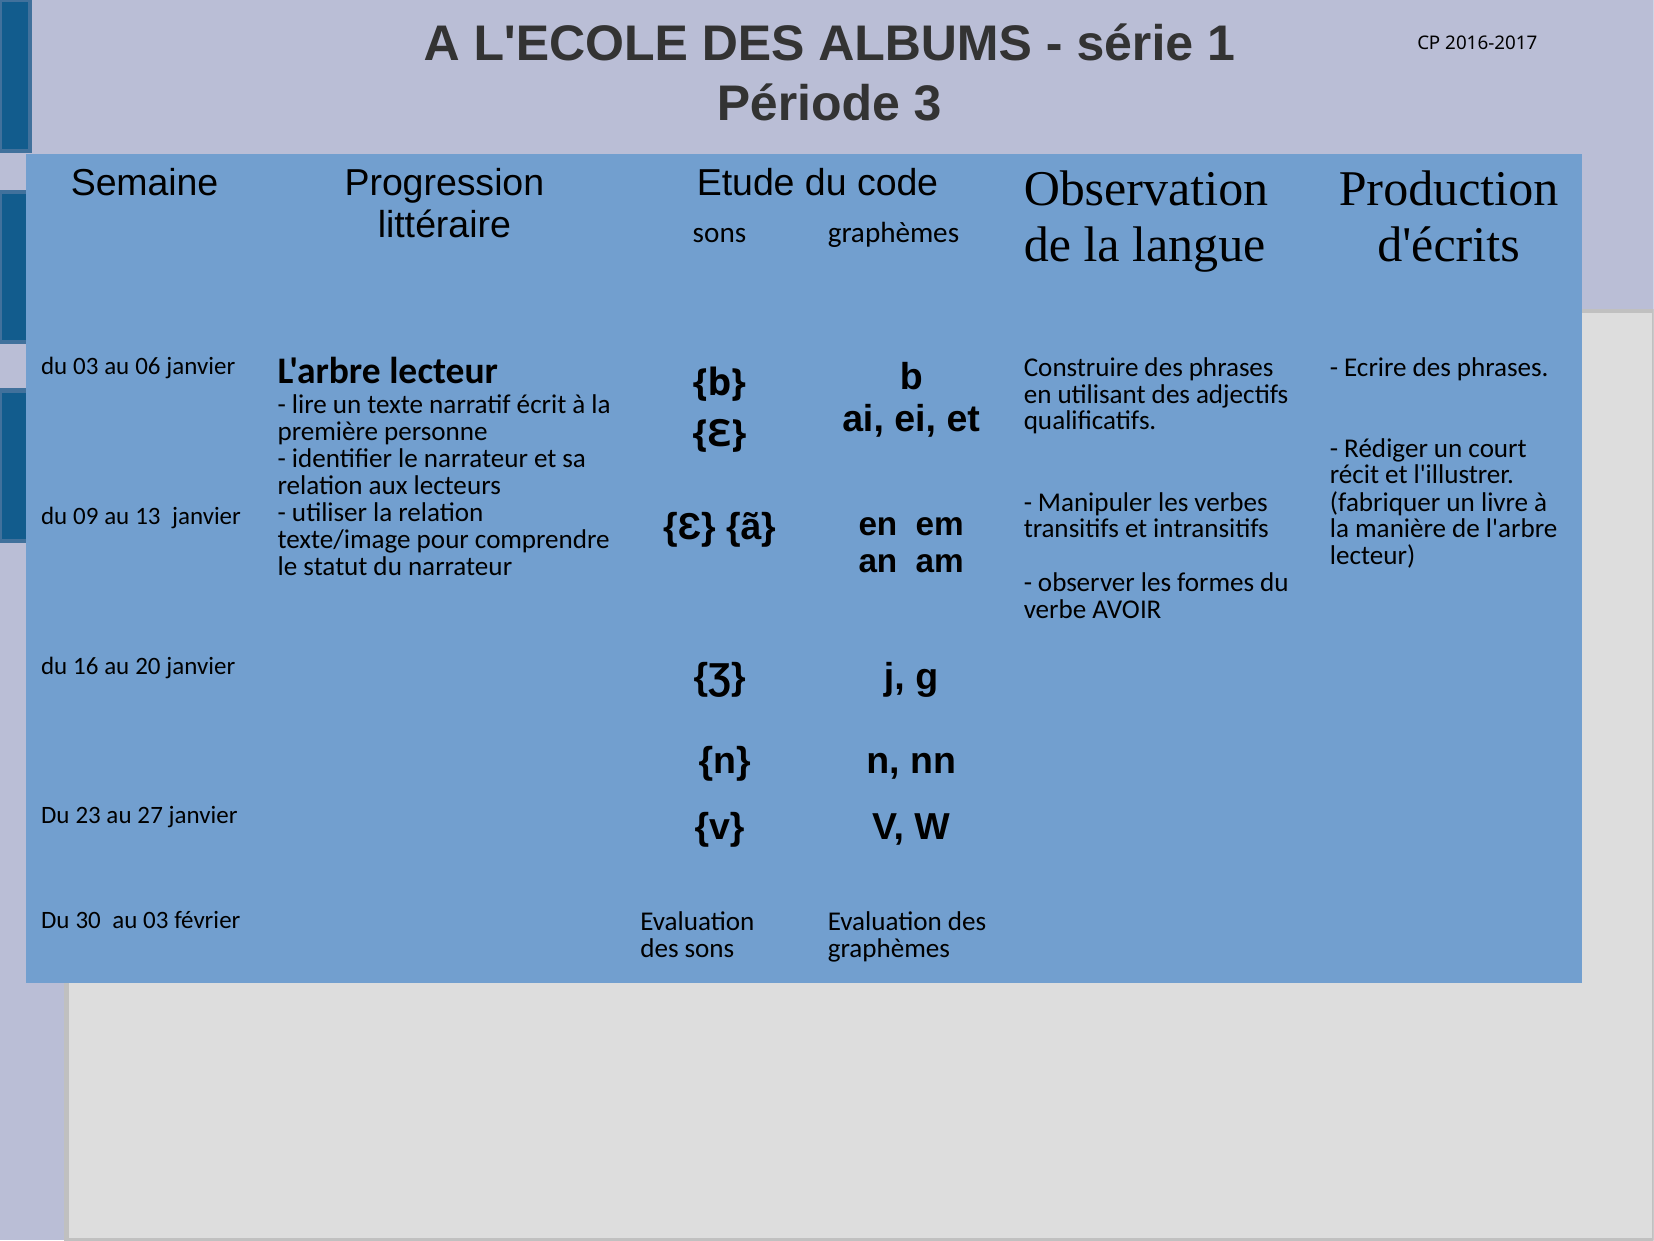

# A L'ECOLE DES ALBUMS - série 1 Période 3
CP 2016-2017
| Semaine | Progression littéraire | Etude du code | | Observation de la langue | Production d'écrits |
| --- | --- | --- | --- | --- | --- |
| | | sons | graphèmes | | |
| du 03 au 06 janvier | L'arbre lecteur - lire un texte narratif écrit à la première personne - identifier le narrateur et sa relation aux lecteurs - utiliser la relation texte/image pour comprendre le statut du narrateur | {b} {Ɛ} | b ai, ei, et | Construire des phrases en utilisant des adjectifs qualificatifs. - Manipuler les verbes transitifs et intransitifs - observer les formes du verbe AVOIR | - Ecrire des phrases. - Rédiger un court récit et l'illustrer. (fabriquer un livre à la manière de l'arbre lecteur) |
| du 09 au 13 janvier | | {Ɛ} {ã} | en em an am | | |
| du 16 au 20 janvier | | {Ʒ} {n} | j, g n, nn | | |
| Du 23 au 27 janvier | | {v} | V, W | | |
| Du 30 au 03 février | | Evaluation des sons | Evaluation des graphèmes | | |